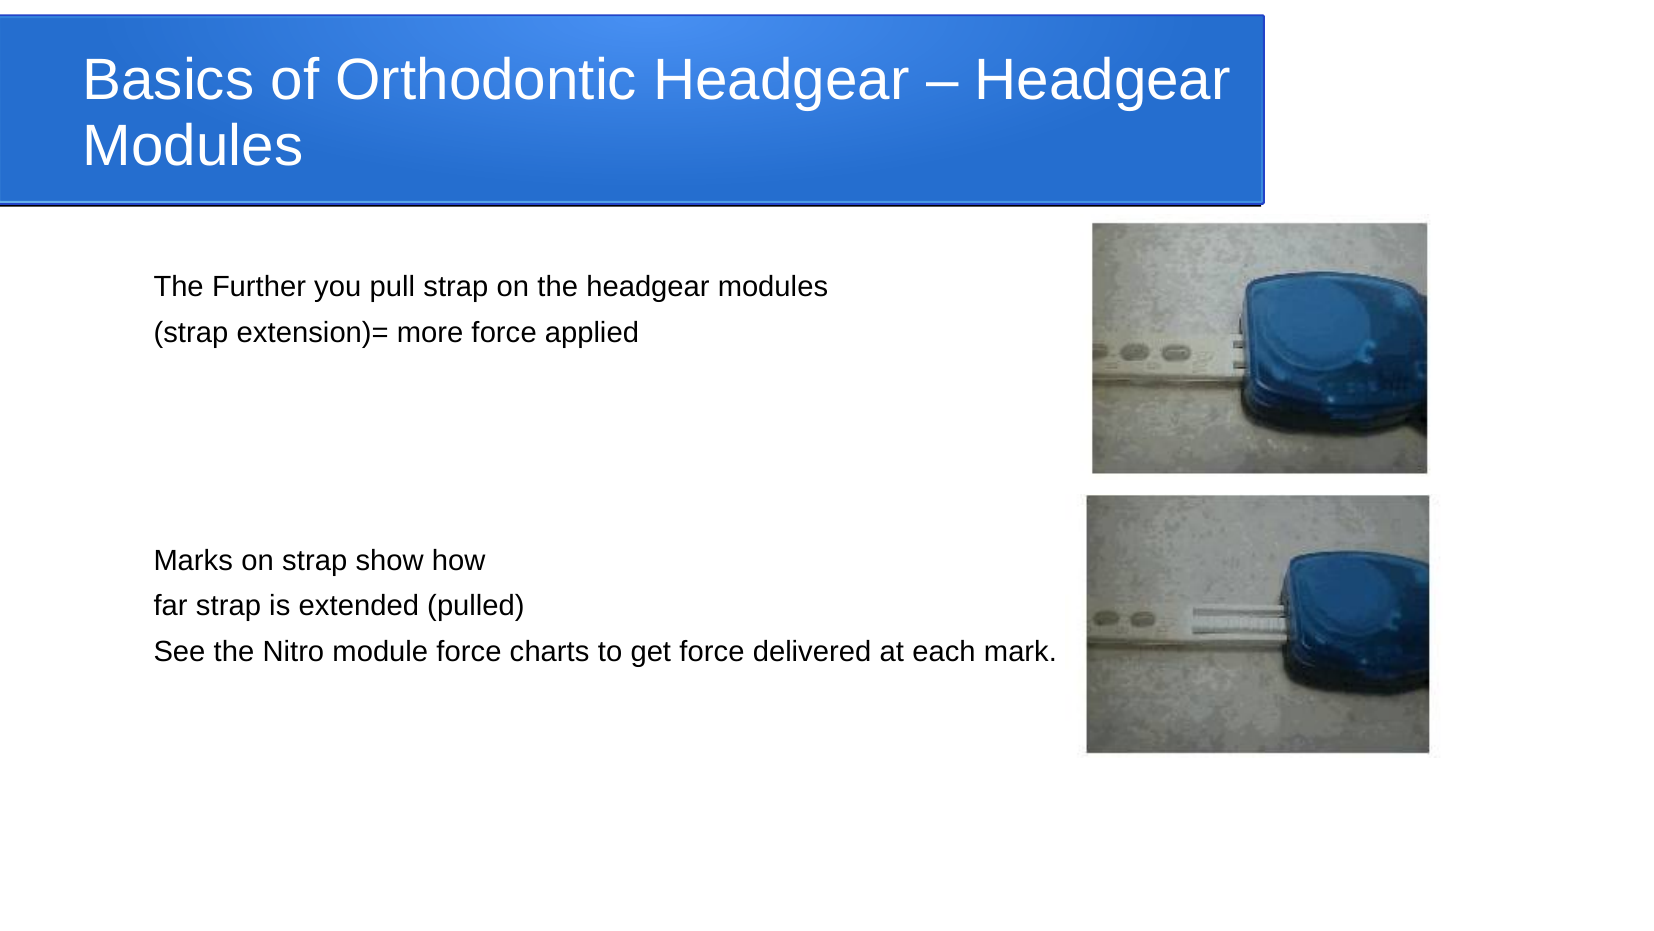

# Basics of Orthodontic Headgear – Headgear Modules
The Further you pull strap on the headgear modules
(strap extension)= more force applied
Marks on strap show how
far strap is extended (pulled)
See the Nitro module force charts to get force delivered at each mark.